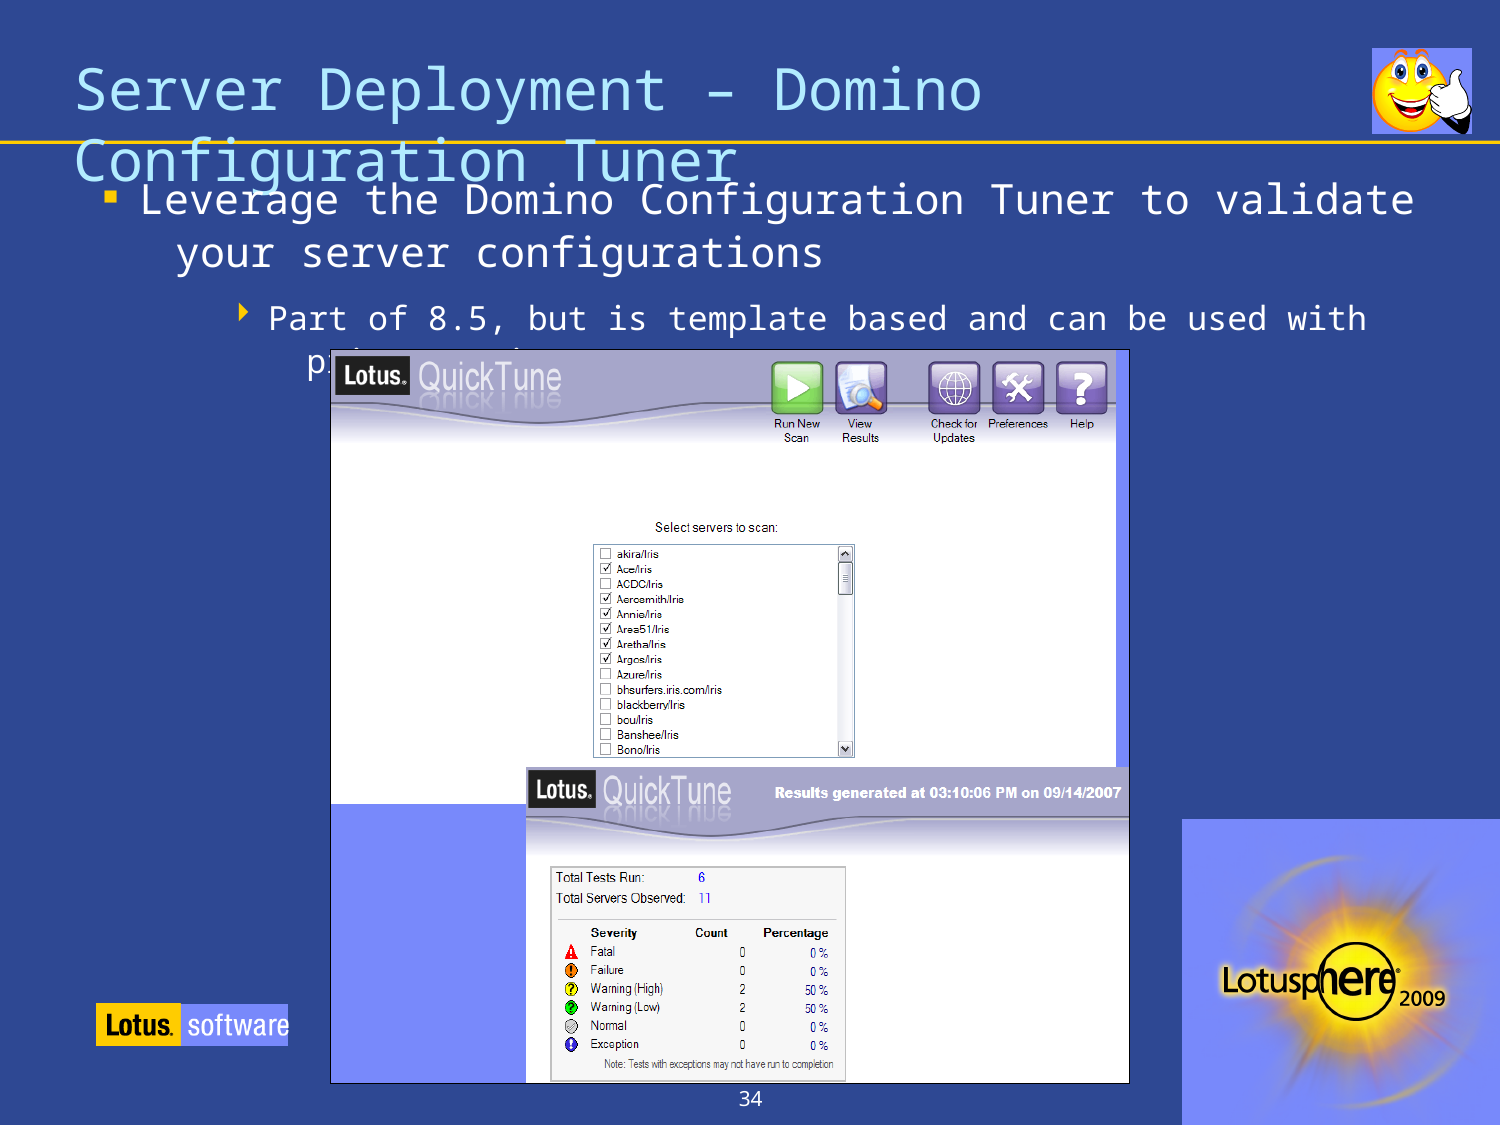

# Server Deployment – Domino Configuration Tuner
Leverage the Domino Configuration Tuner to validate your server configurations
Part of 8.5, but is template based and can be used with prior versions
34